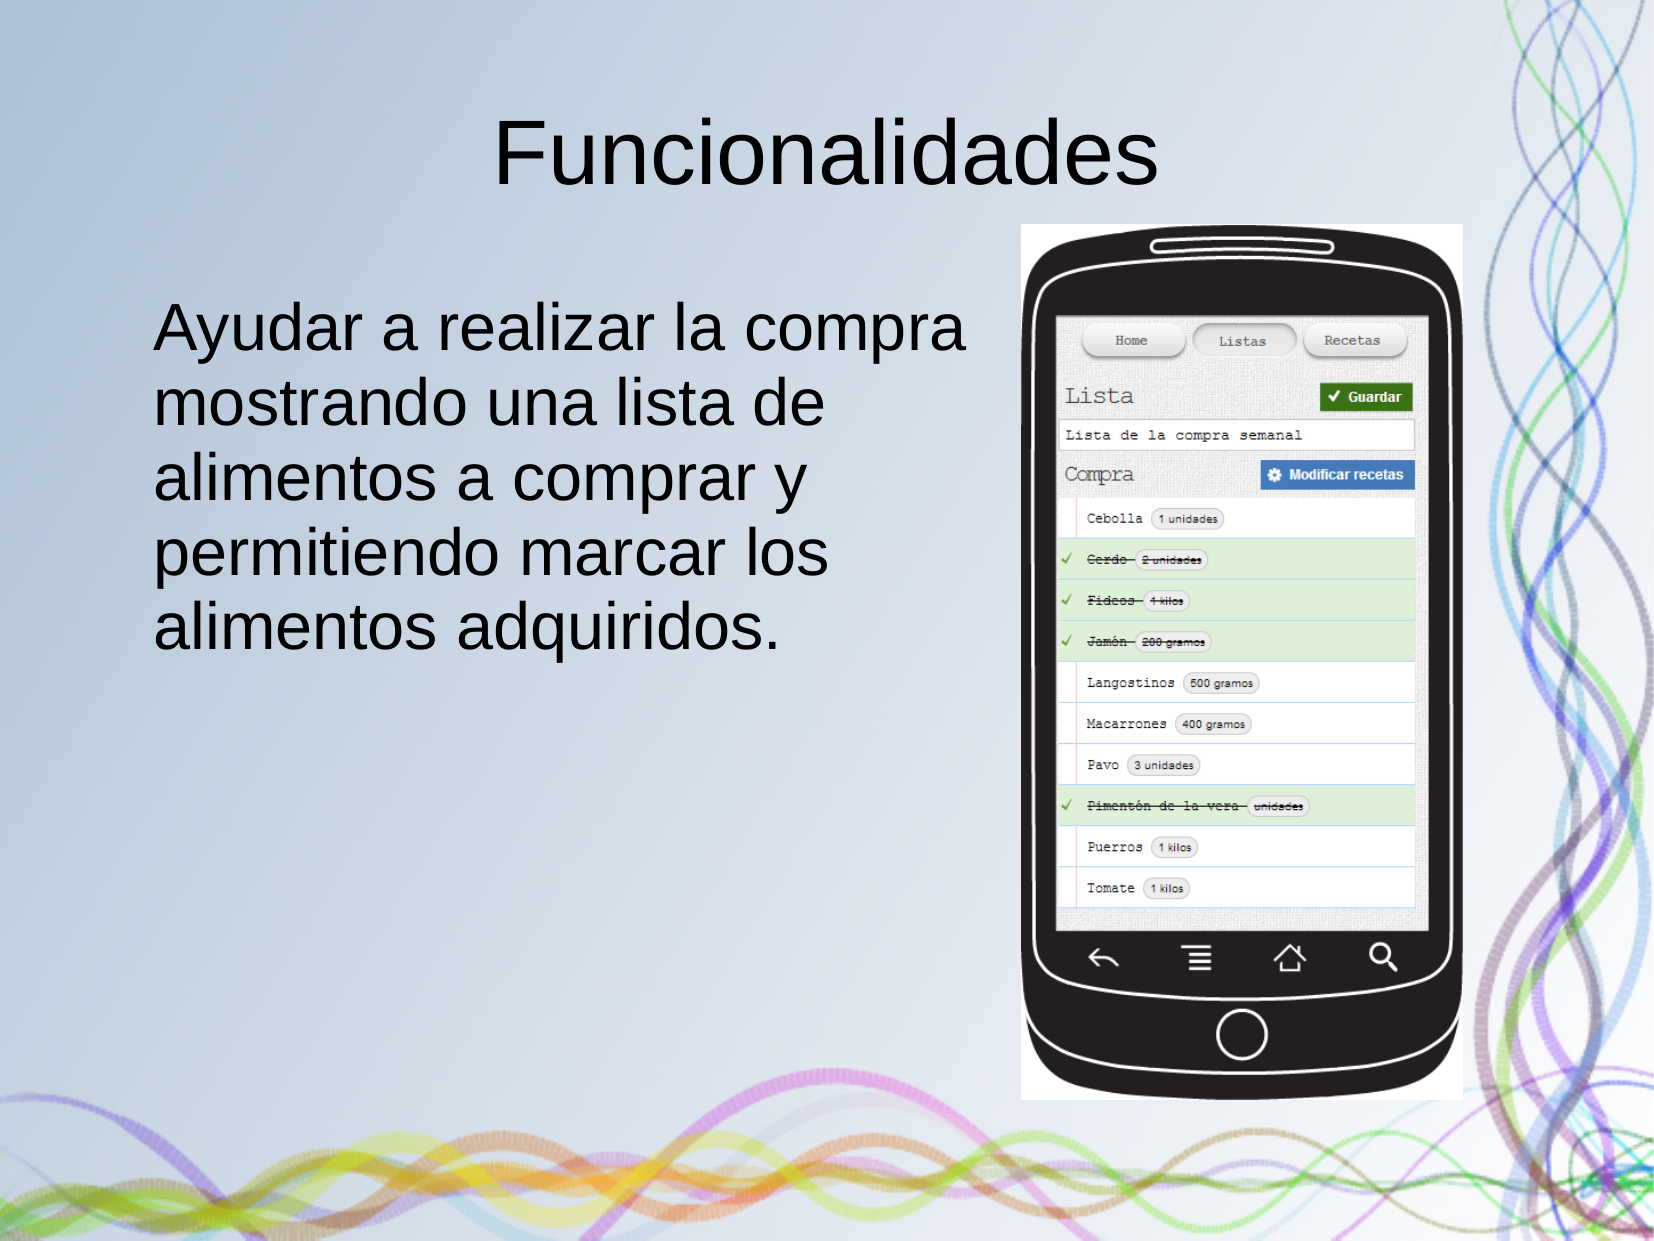

# Funcionalidades
Ayudar a realizar la compra
mostrando una lista de
alimentos a comprar y
permitiendo marcar los
alimentos adquiridos.